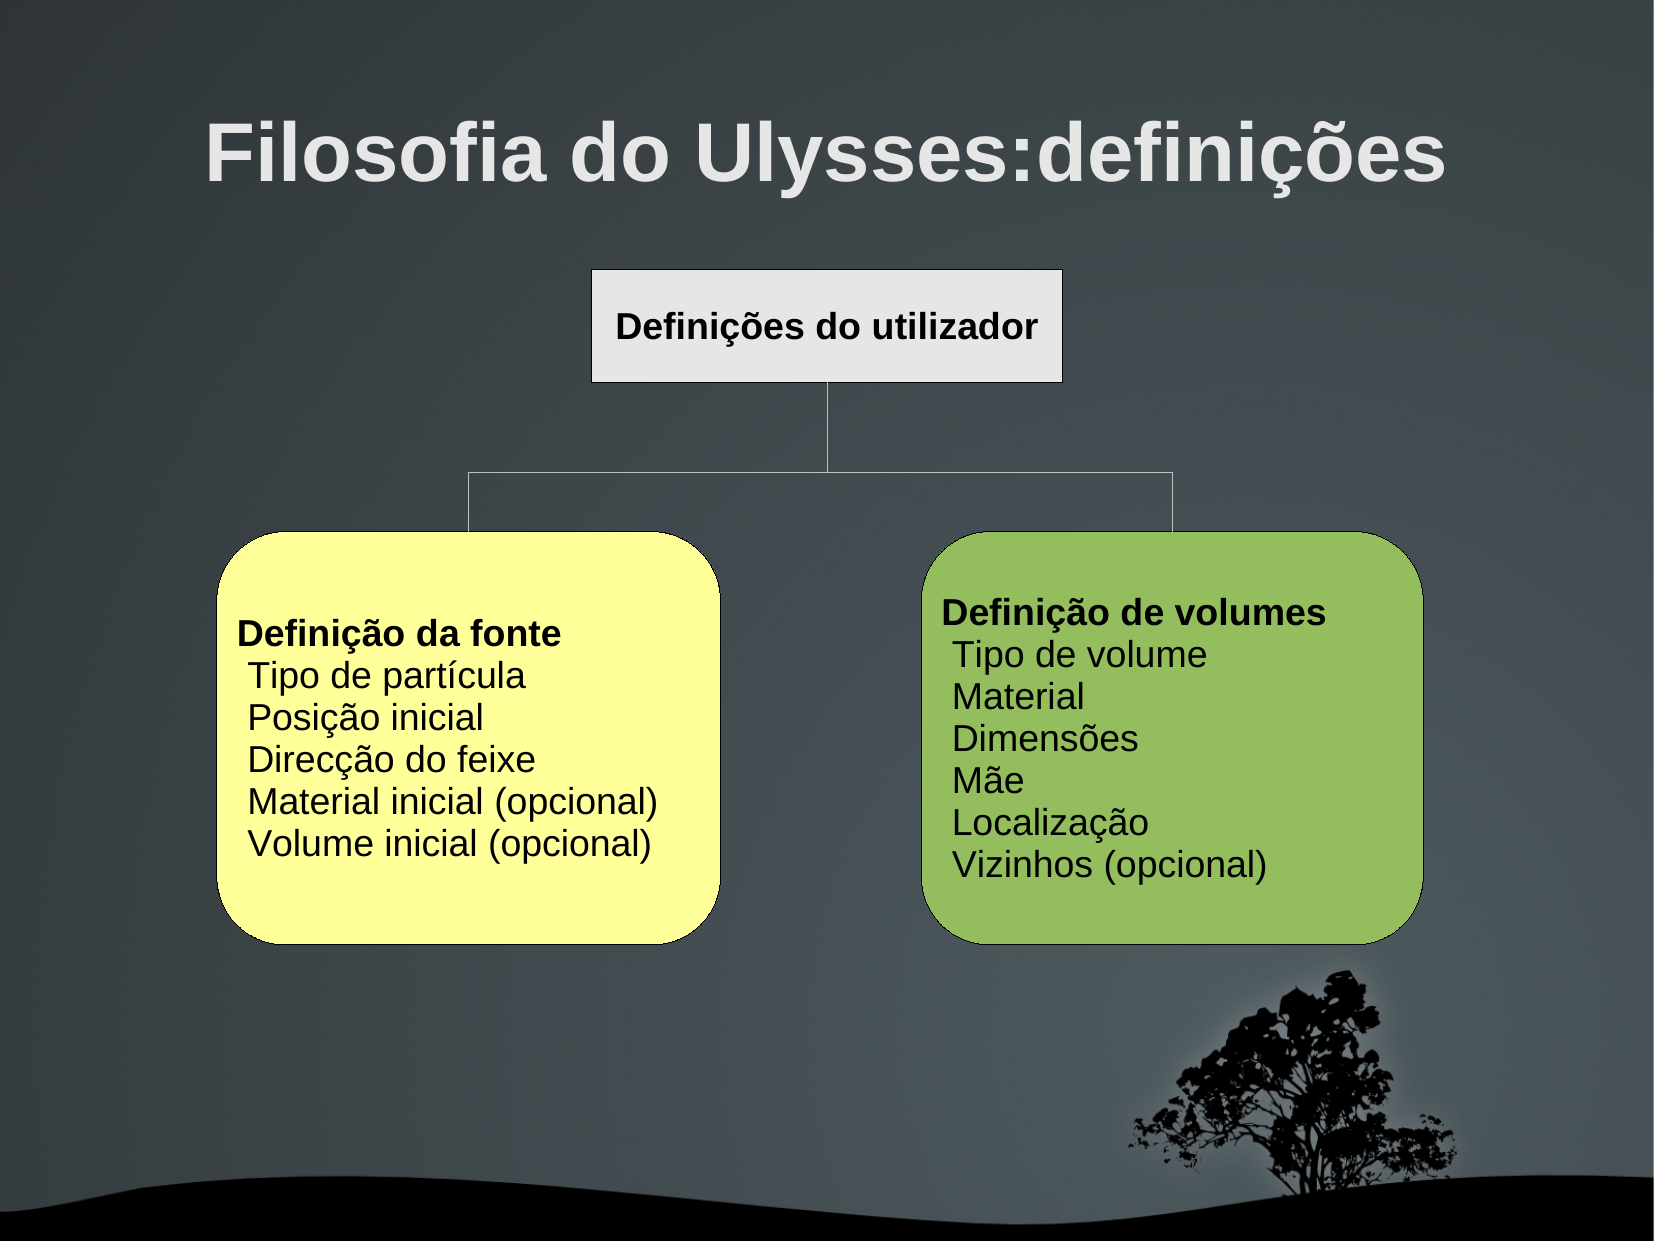

# Filosofia do Ulysses:definições
Definições do utilizador
Definição da fonte
 Tipo de partícula
 Posição inicial
 Direcção do feixe
 Material inicial (opcional)
 Volume inicial (opcional)
Definição de volumes
 Tipo de volume
 Material
 Dimensões
 Mãe
 Localização
 Vizinhos (opcional)